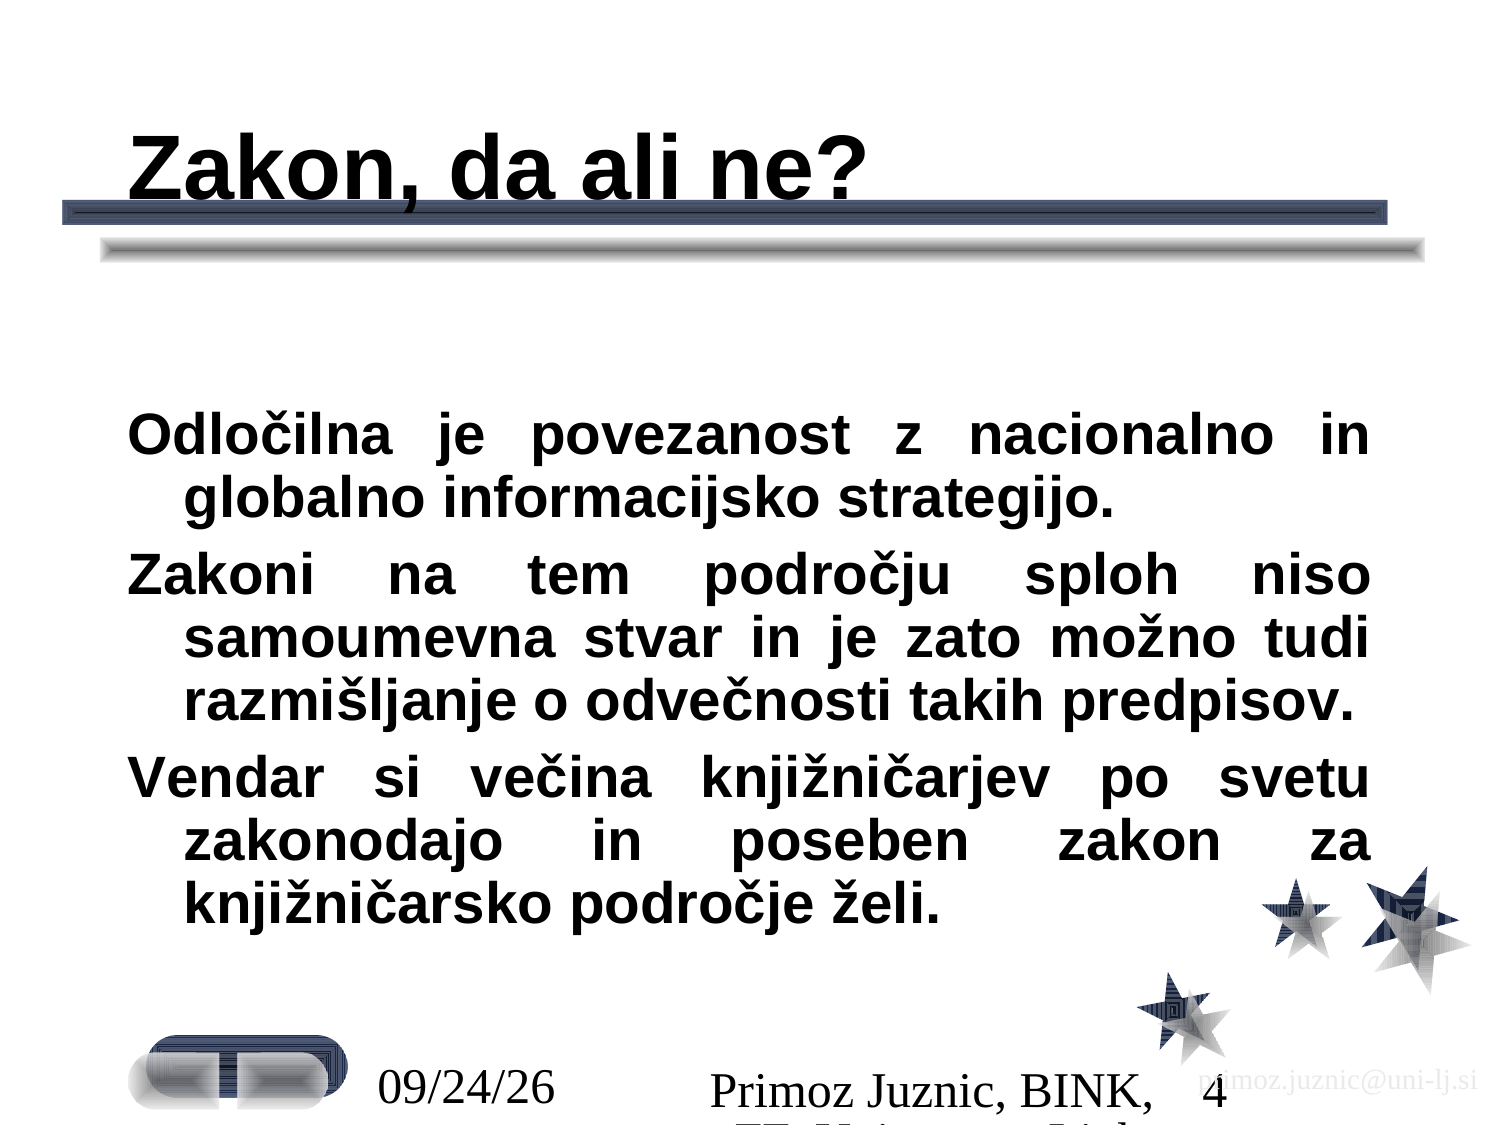

# Zakon, da ali ne?
Odločilna je povezanost z nacionalno in globalno informacijsko strategijo.
Zakoni na tem področju sploh niso samoumevna stvar in je zato možno tudi razmišljanje o odvečnosti takih predpisov.
Vendar si večina knjižničarjev po svetu zakonodajo in poseben zakon za knjižničarsko področje želi.
Primoz Juznic, BINK, FF, Univerza v Ljubljani
4